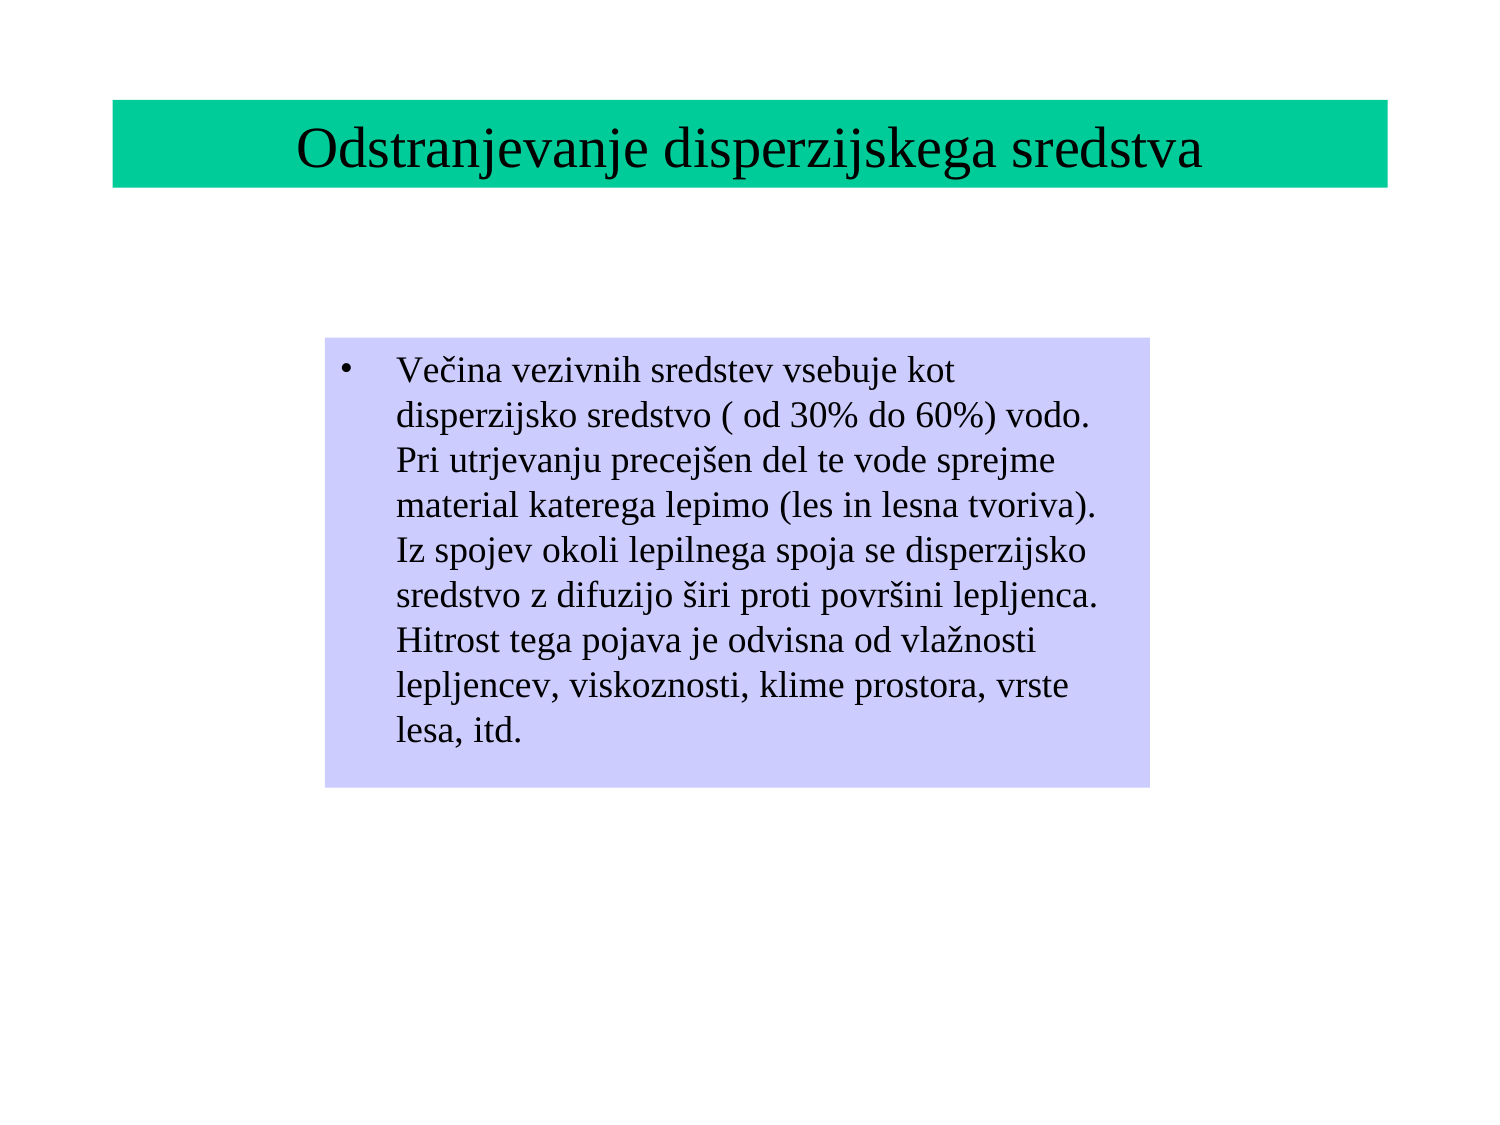

# Odstranjevanje disperzijskega sredstva
Večina vezivnih sredstev vsebuje kot disperzijsko sredstvo ( od 30% do 60%) vodo. Pri utrjevanju precejšen del te vode sprejme material katerega lepimo (les in lesna tvoriva). Iz spojev okoli lepilnega spoja se disperzijsko sredstvo z difuzijo širi proti površini lepljenca. Hitrost tega pojava je odvisna od vlažnosti lepljencev, viskoznosti, klime prostora, vrste lesa, itd.